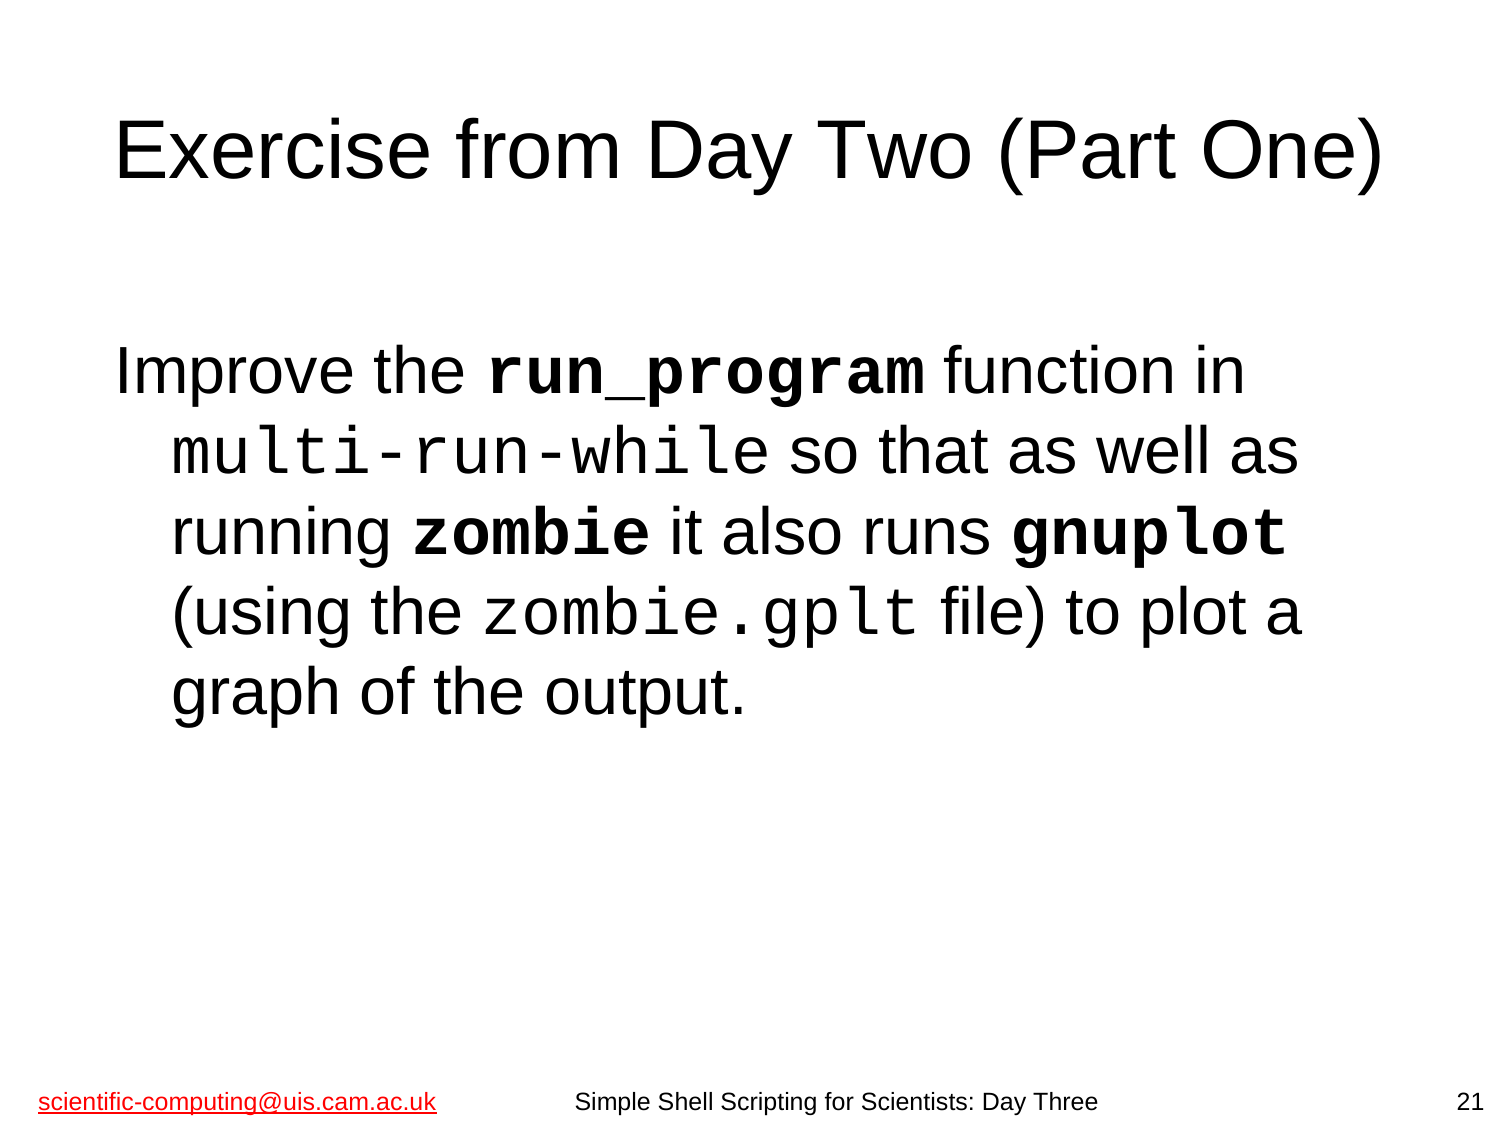

# Exercise from Day Two (Part One)
Improve the run_program function in multi-run-while so that as well as running zombie it also runs gnuplot (using the zombie.gplt file) to plot a graph of the output.
escience-support@ucs.cam.ac.uk	Simple Shell Scripting for Scientists: Day Three
21